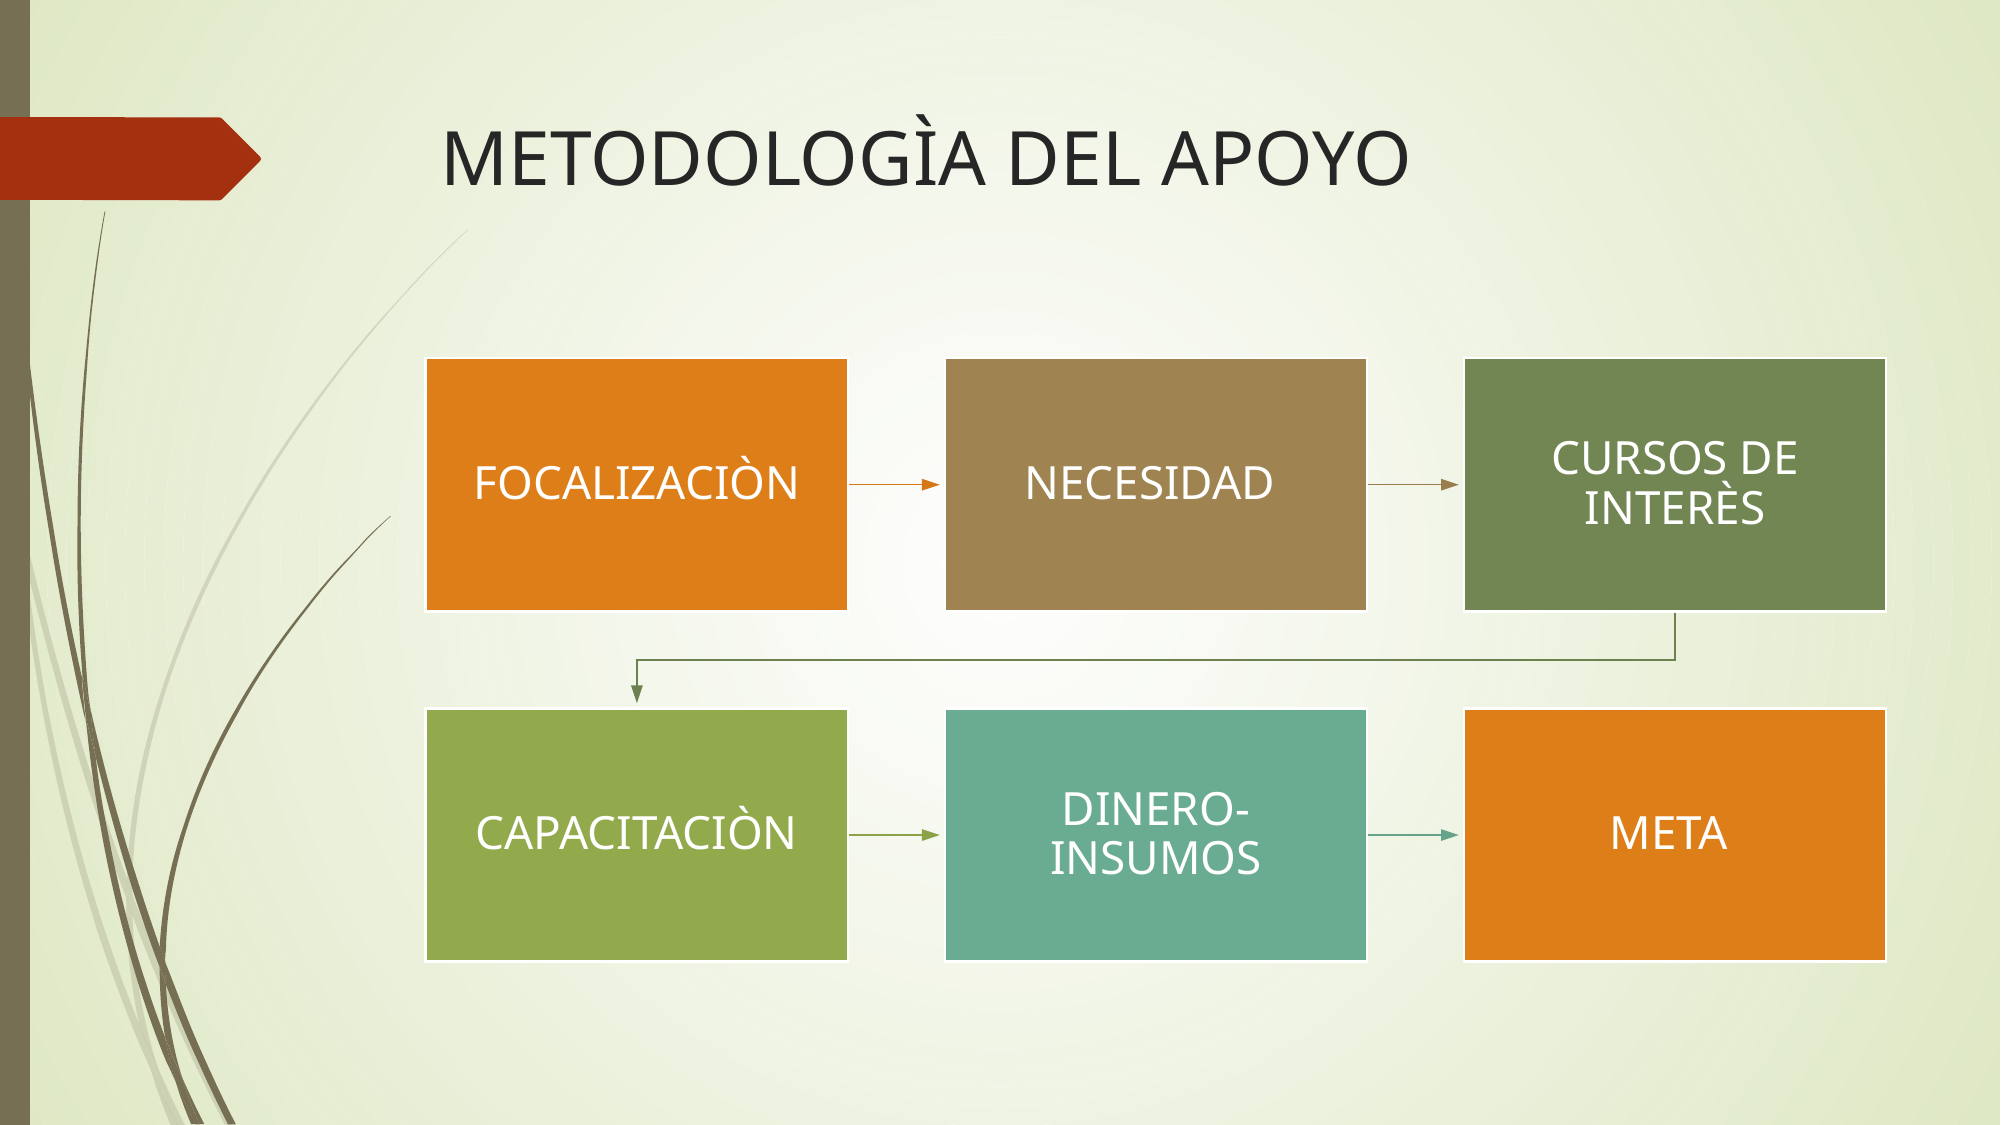

# METODOLOGÌA DEL APOYO
FOCALIZACIÒN
NECESIDAD
CURSOS DE INTERÈS
CAPACITACIÒN
DINERO-INSUMOS
META